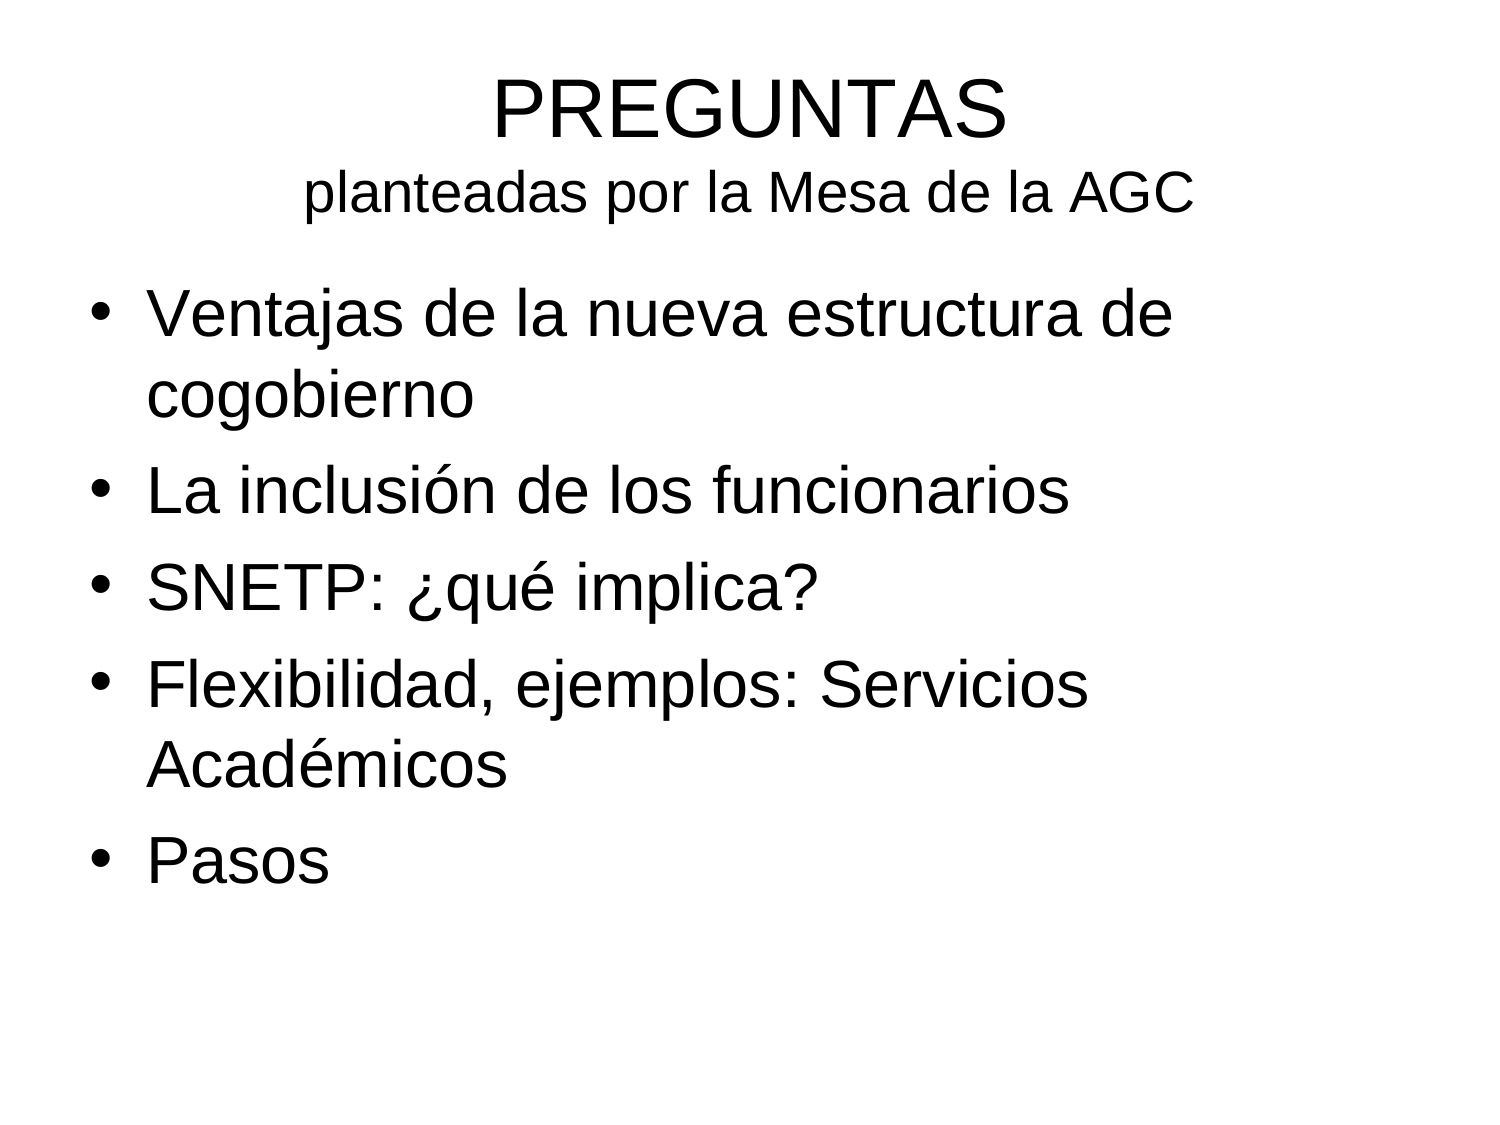

# PREGUNTAS planteadas por la Mesa de la AGC
Ventajas de la nueva estructura de cogobierno
La inclusión de los funcionarios
SNETP: ¿qué implica?
Flexibilidad, ejemplos: Servicios Académicos
Pasos